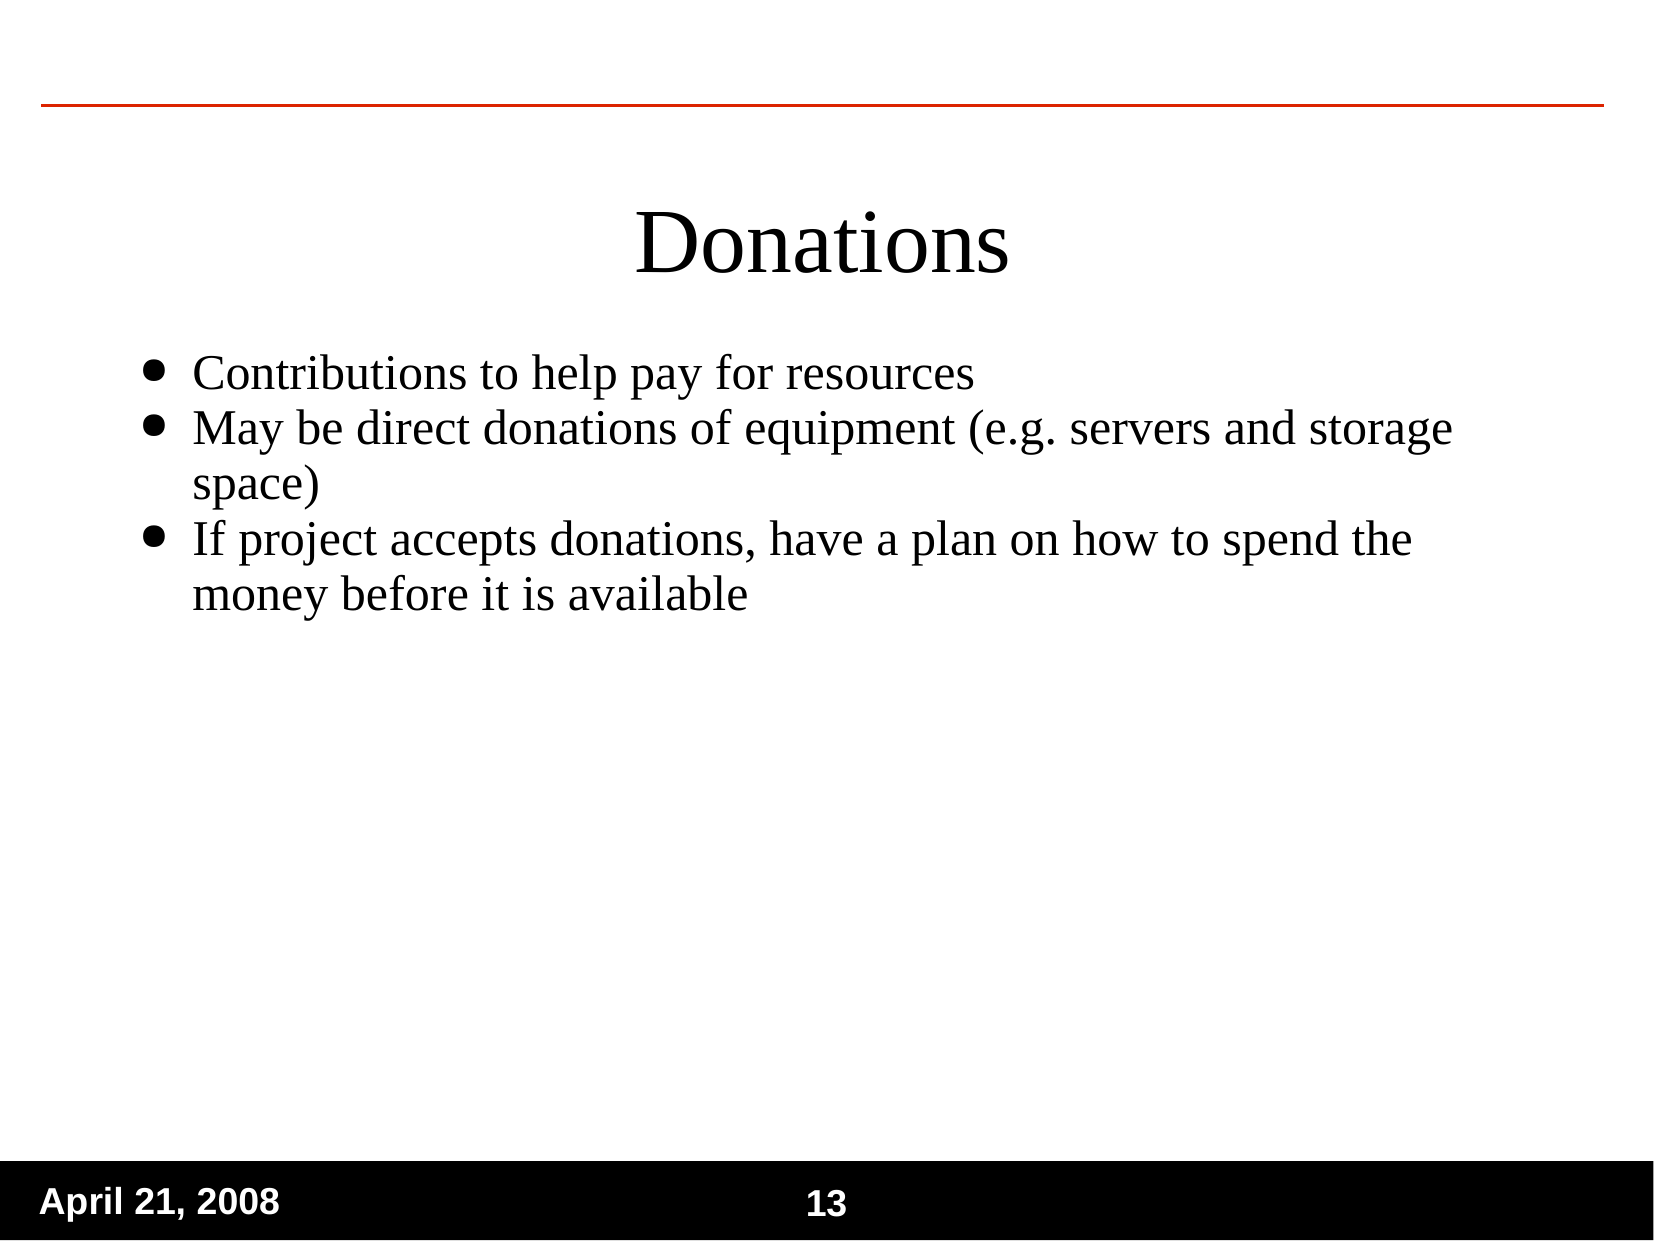

# Donations
Contributions to help pay for resources
May be direct donations of equipment (e.g. servers and storage space)
If project accepts donations, have a plan on how to spend the money before it is available